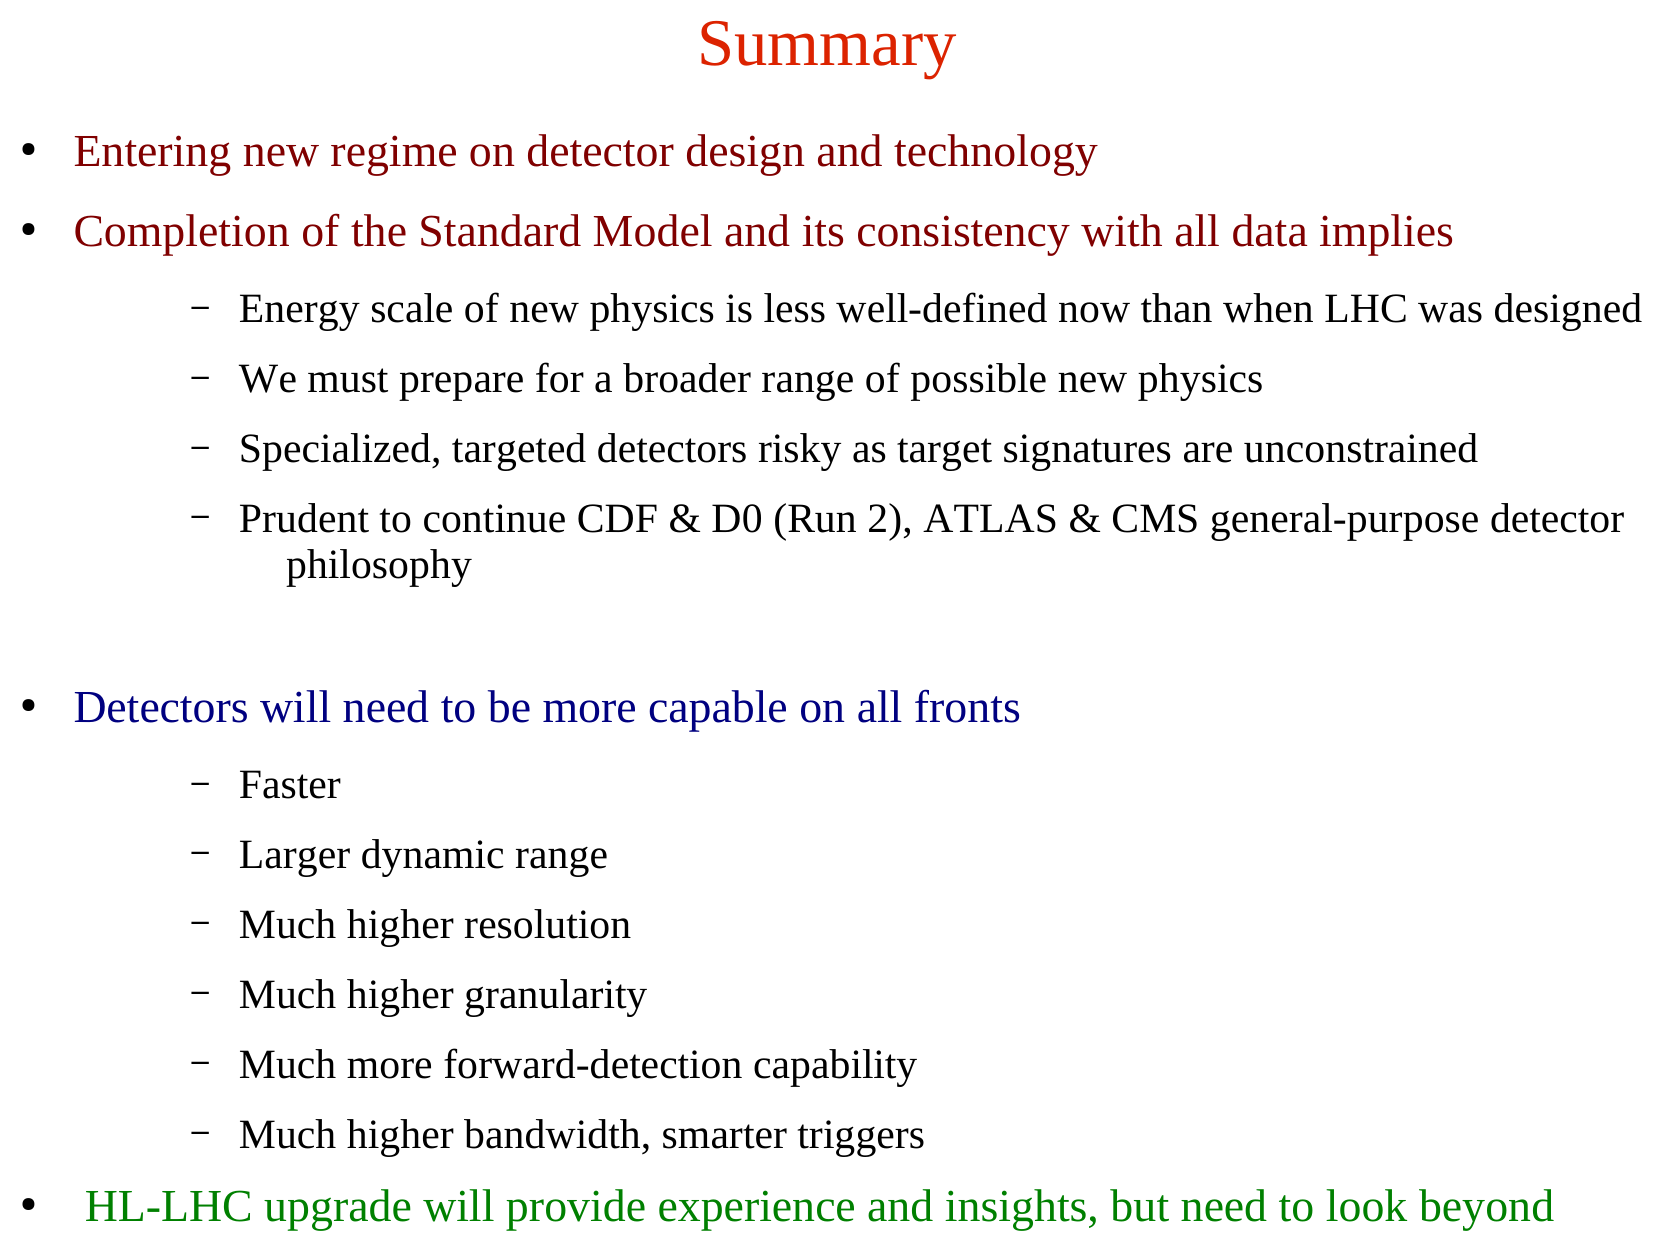

# Summary
Entering new regime on detector design and technology
Completion of the Standard Model and its consistency with all data implies
Energy scale of new physics is less well-defined now than when LHC was designed
We must prepare for a broader range of possible new physics
Specialized, targeted detectors risky as target signatures are unconstrained
Prudent to continue CDF & D0 (Run 2), ATLAS & CMS general-purpose detector philosophy
Detectors will need to be more capable on all fronts
Faster
Larger dynamic range
Much higher resolution
Much higher granularity
Much more forward-detection capability
Much higher bandwidth, smarter triggers
 HL-LHC upgrade will provide experience and insights, but need to look beyond